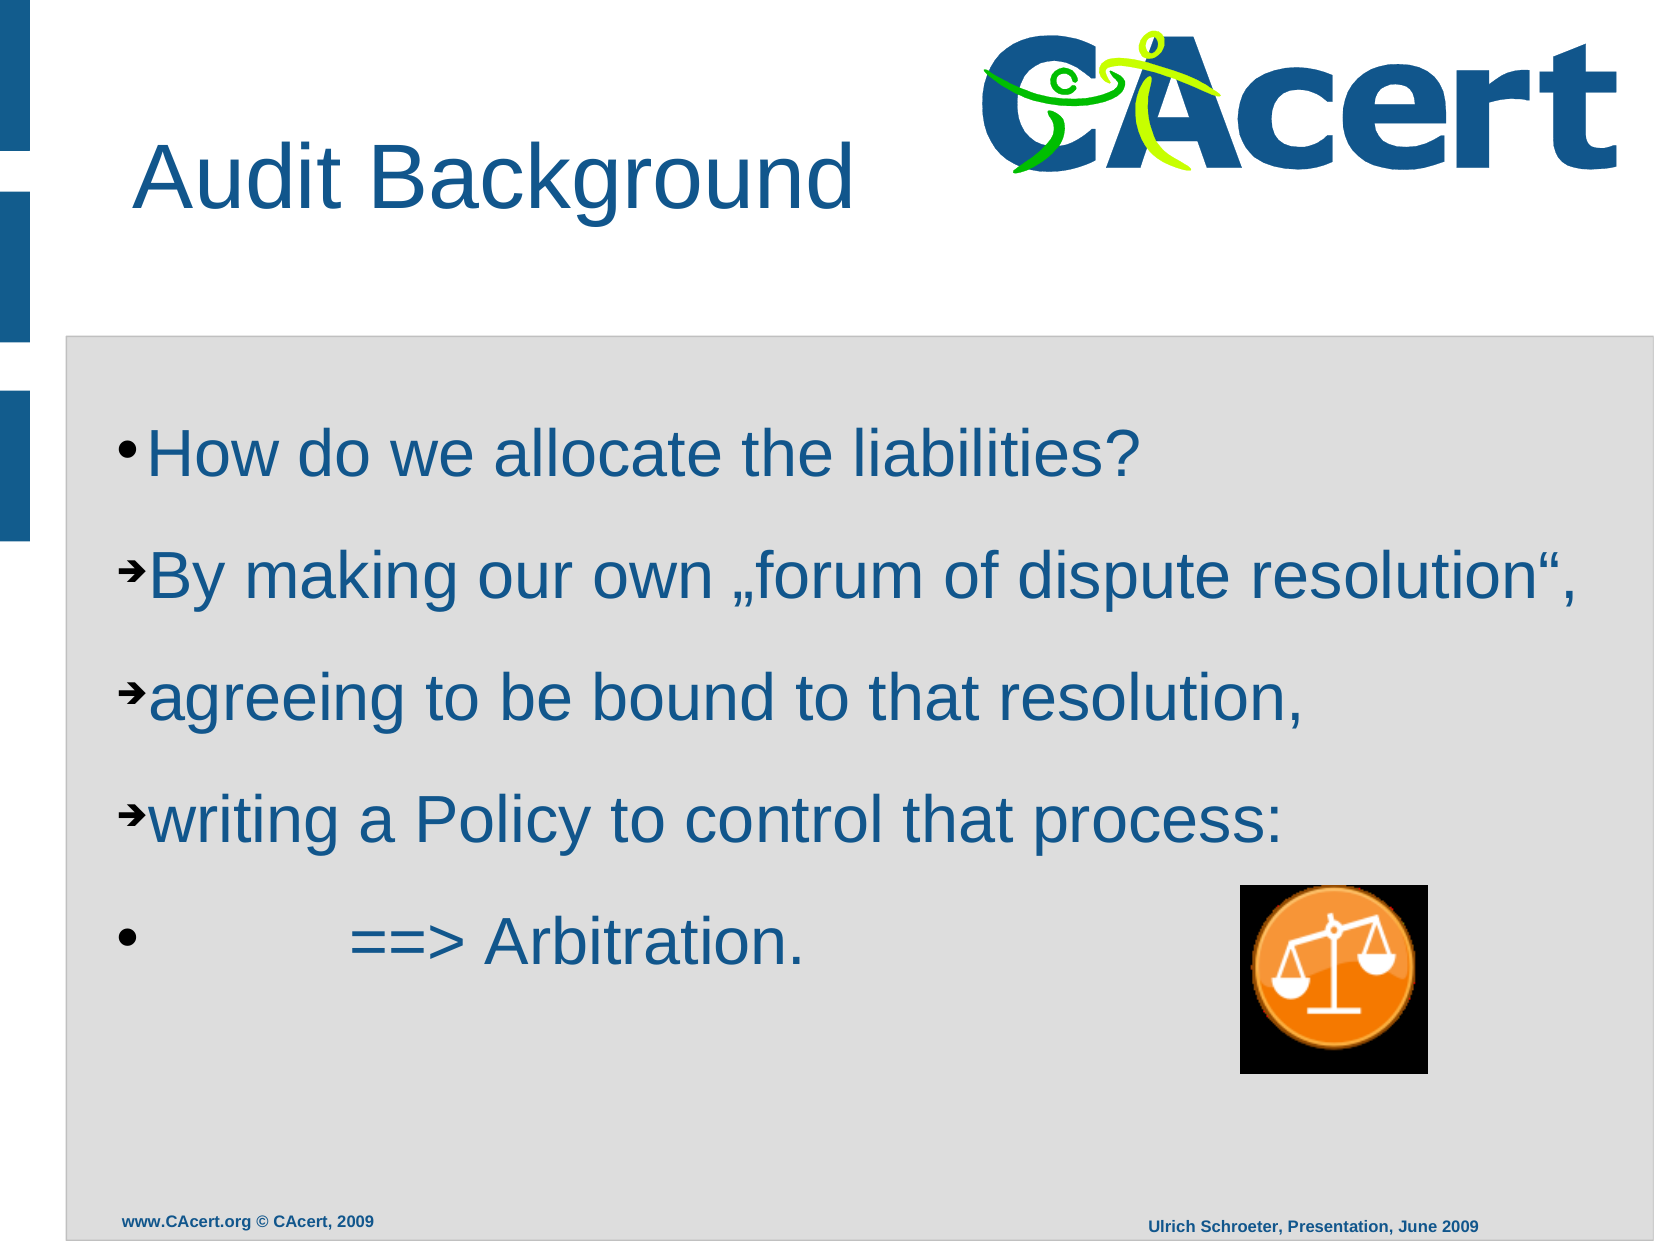

Audit Background
How do we allocate the liabilities?
By making our own „forum of dispute resolution“,
agreeing to be bound to that resolution,
writing a Policy to control that process:
 ==> Arbitration.